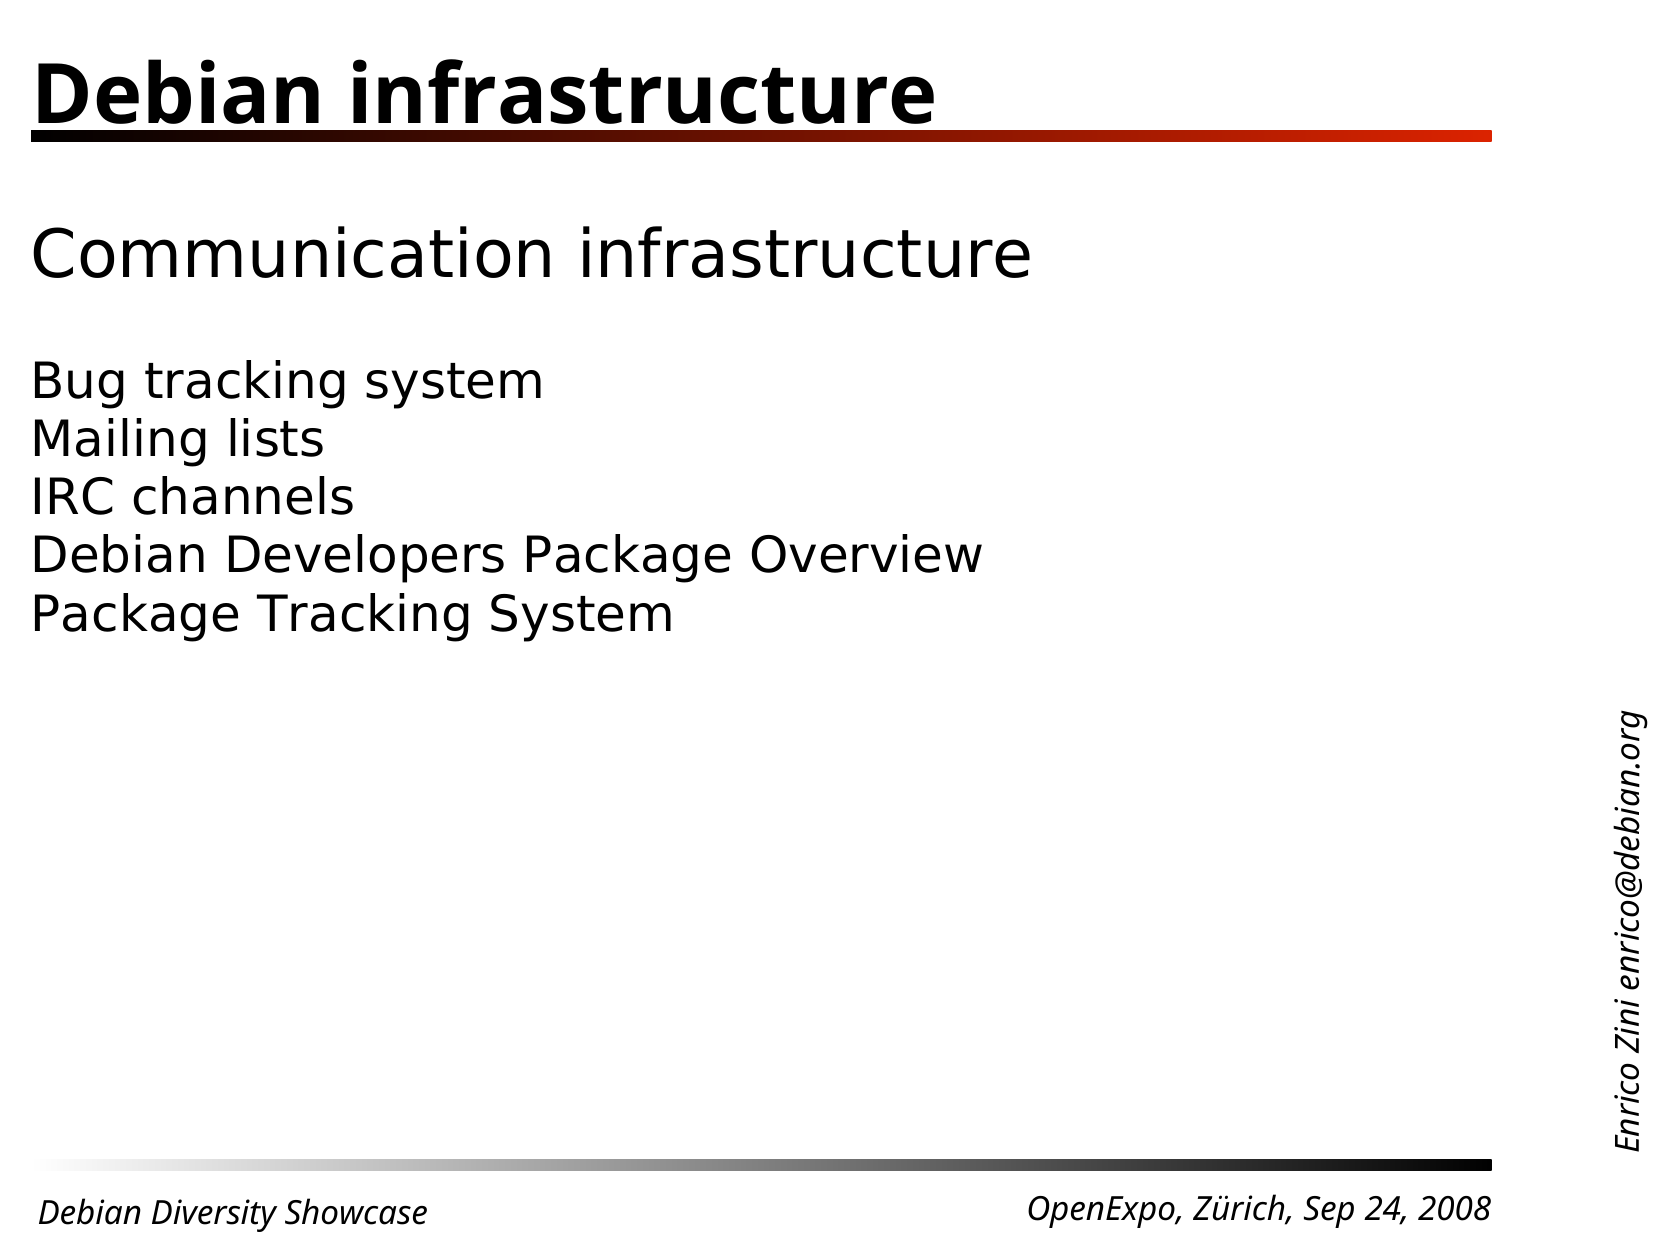

Debian infrastructure
Communication infrastructure
Bug tracking system
Mailing lists
IRC channels
Debian Developers Package Overview
Package Tracking System